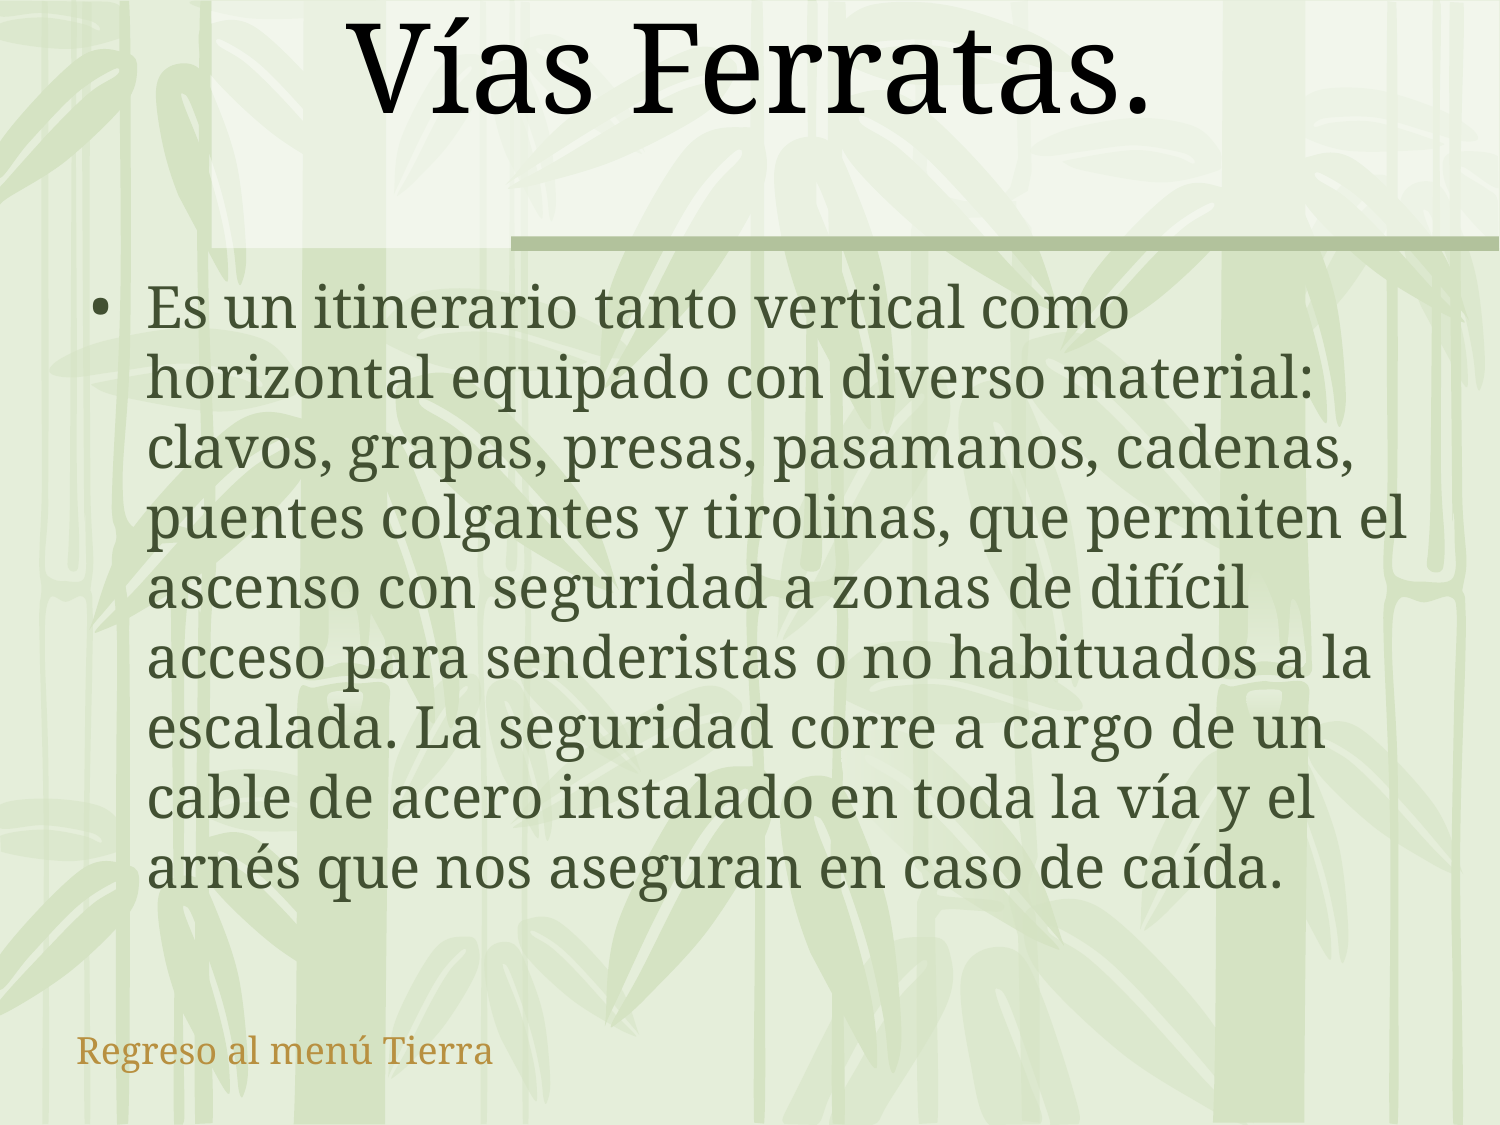

# Vías Ferratas.
Es un itinerario tanto vertical como horizontal equipado con diverso material: clavos, grapas, presas, pasamanos, cadenas, puentes colgantes y tirolinas, que permiten el ascenso con seguridad a zonas de difícil acceso para senderistas o no habituados a la escalada. La seguridad corre a cargo de un cable de acero instalado en toda la vía y el arnés que nos aseguran en caso de caída.
Regreso al menú Tierra